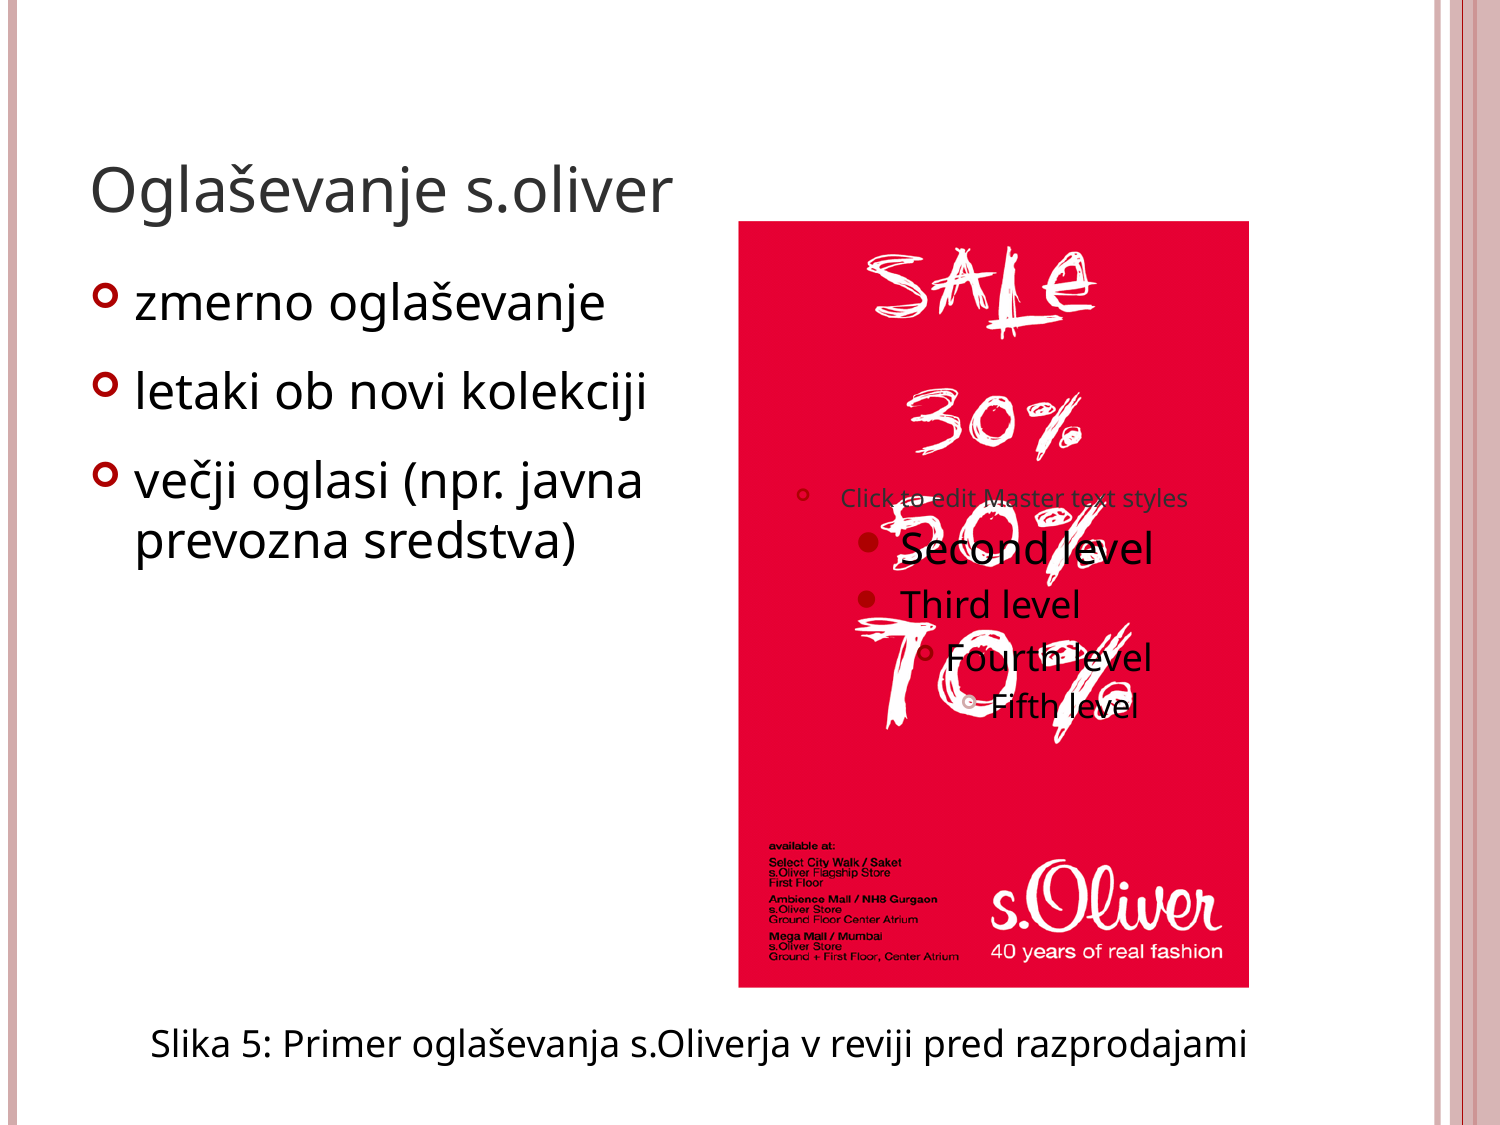

# Oglaševanje s.oliver
Click to edit Master text styles
Second level
Third level
Fourth level
Fifth level
zmerno oglaševanje
letaki ob novi kolekciji
večji oglasi (npr. javna prevozna sredstva)
Slika 5: Primer oglaševanja s.Oliverja v reviji pred razprodajami